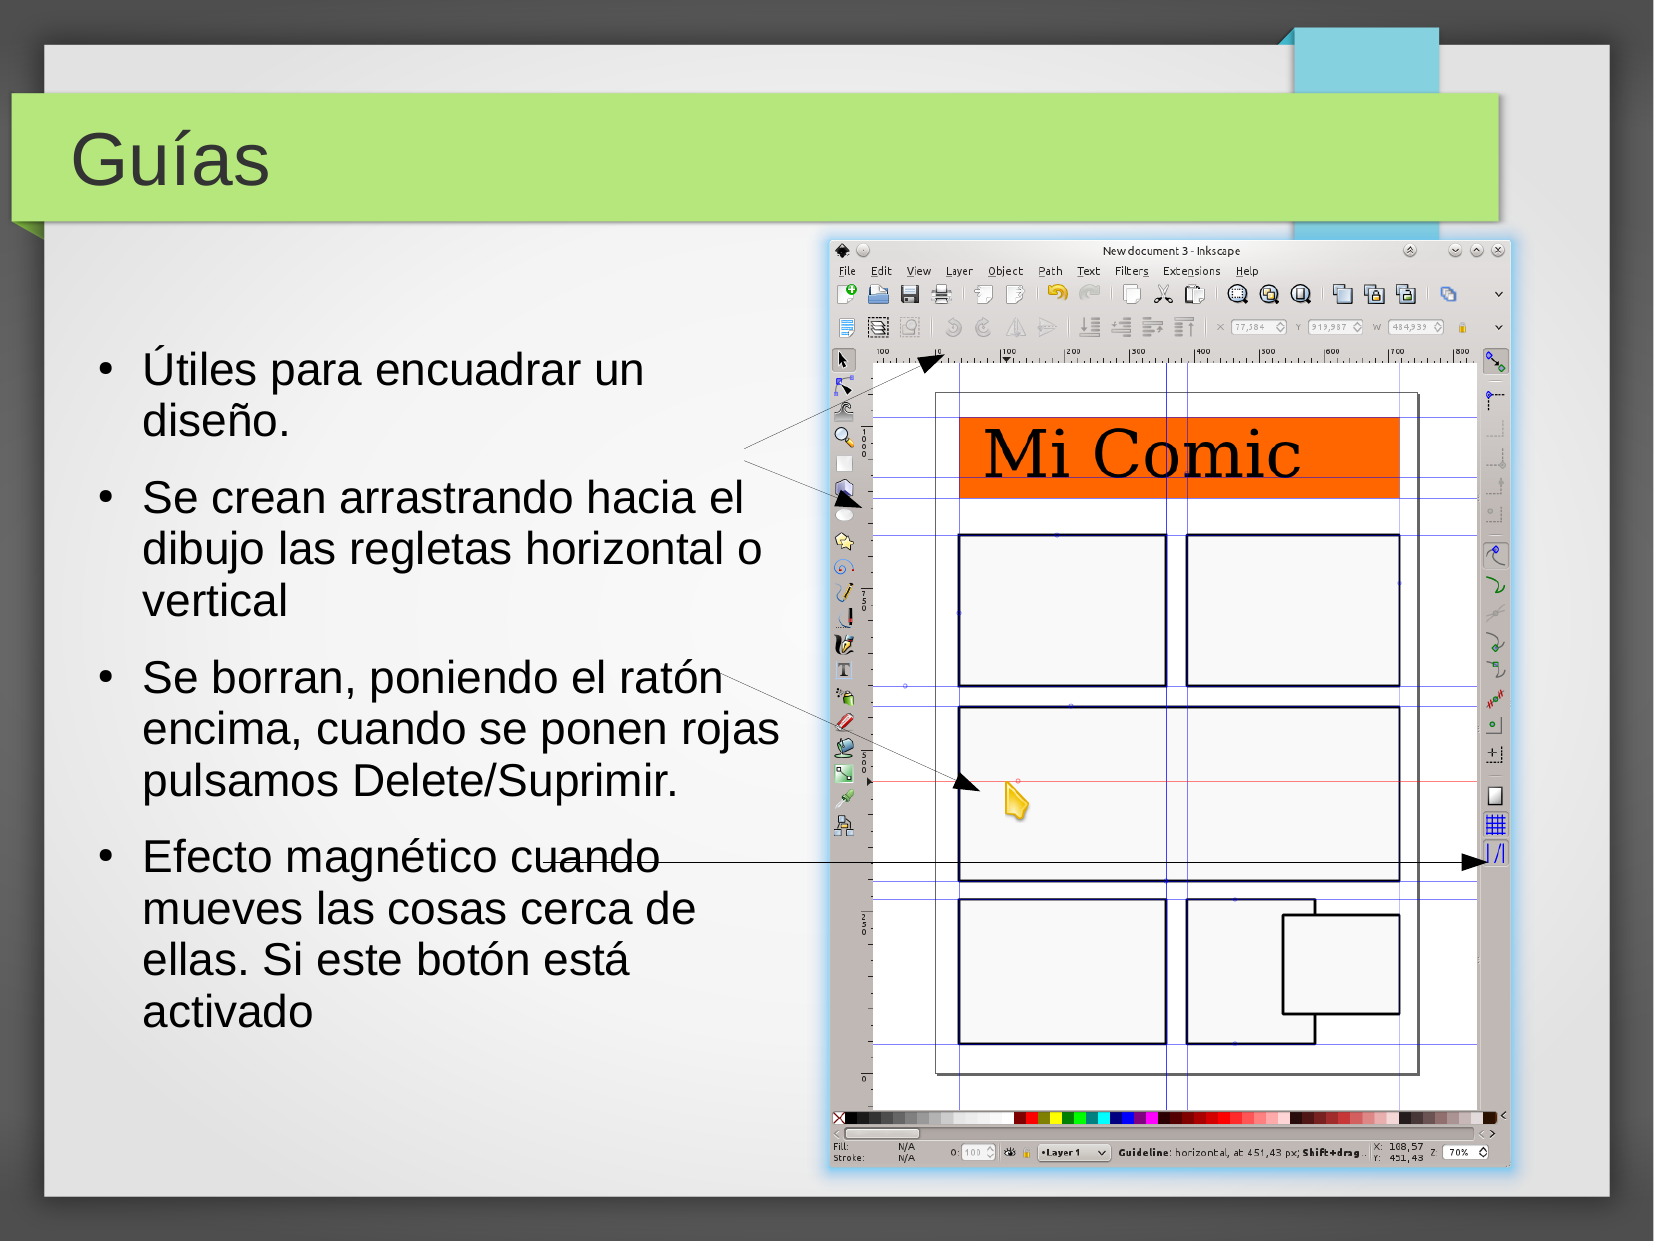

# Guías
Útiles para encuadrar un diseño.
Se crean arrastrando hacia el dibujo las regletas horizontal o vertical
Se borran, poniendo el ratón encima, cuando se ponen rojas pulsamos Delete/Suprimir.
Efecto magnético cuando mueves las cosas cerca de ellas. Si este botón está activado